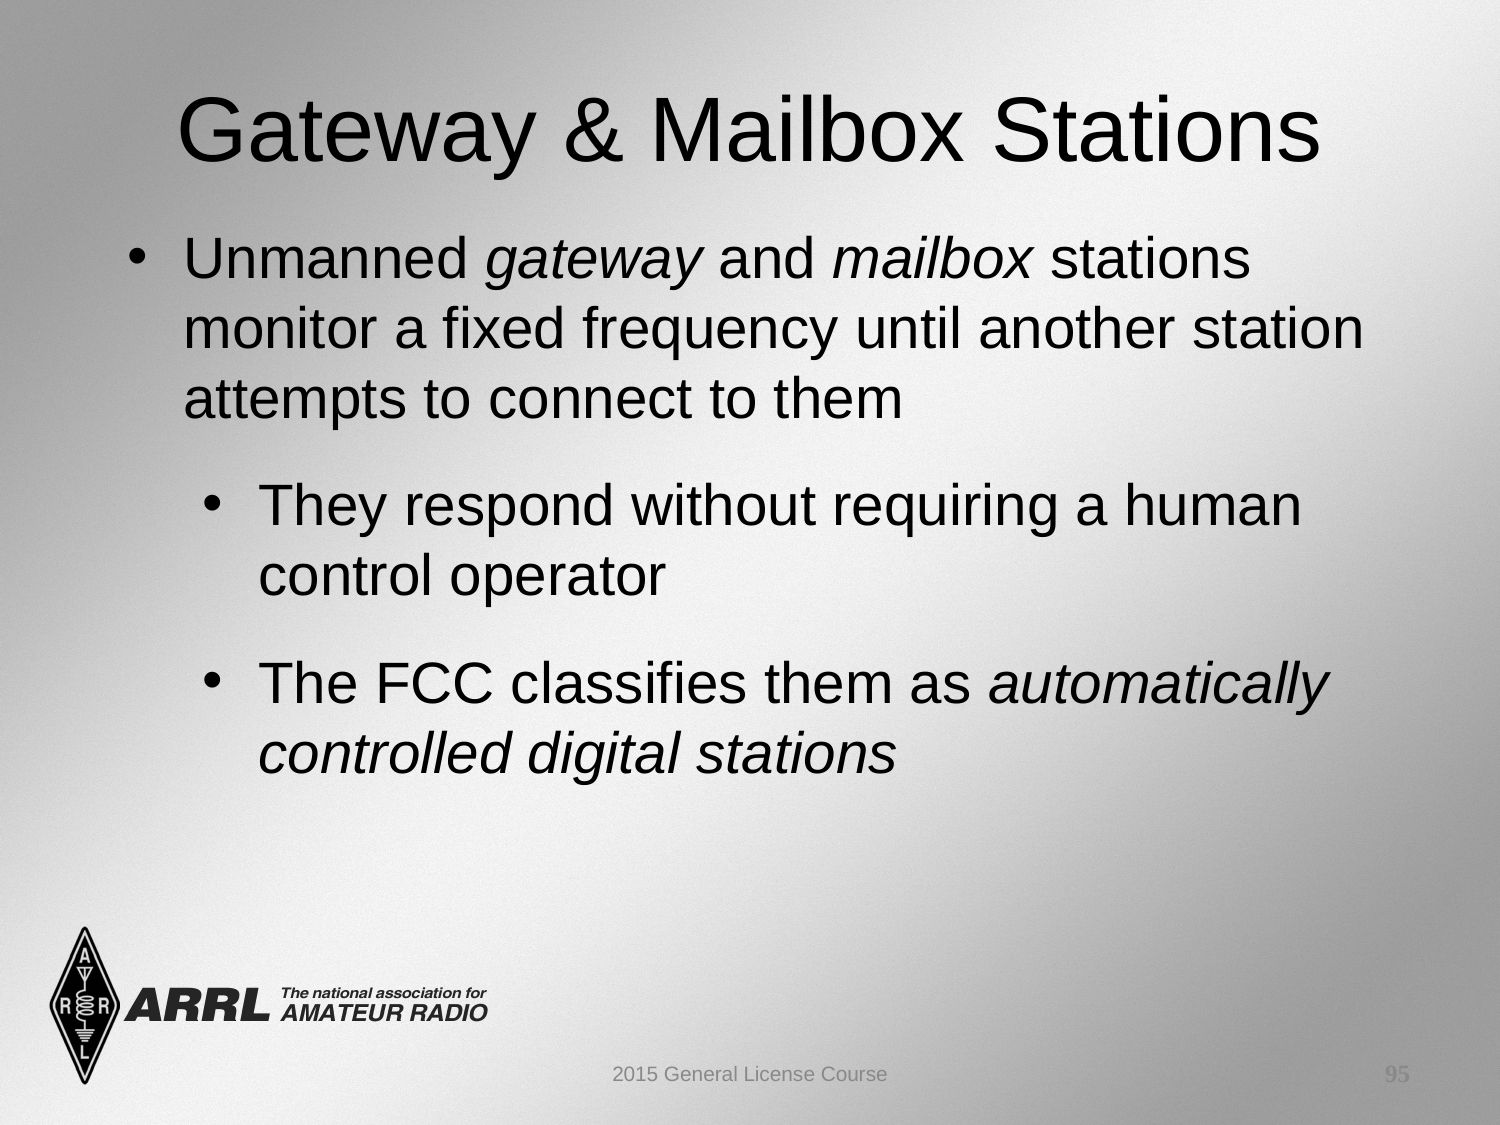

Gateway & Mailbox Stations
Unmanned gateway and mailbox stations monitor a fixed frequency until another station attempts to connect to them
They respond without requiring a human control operator
The FCC classifies them as automatically controlled digital stations
2015 General License Course